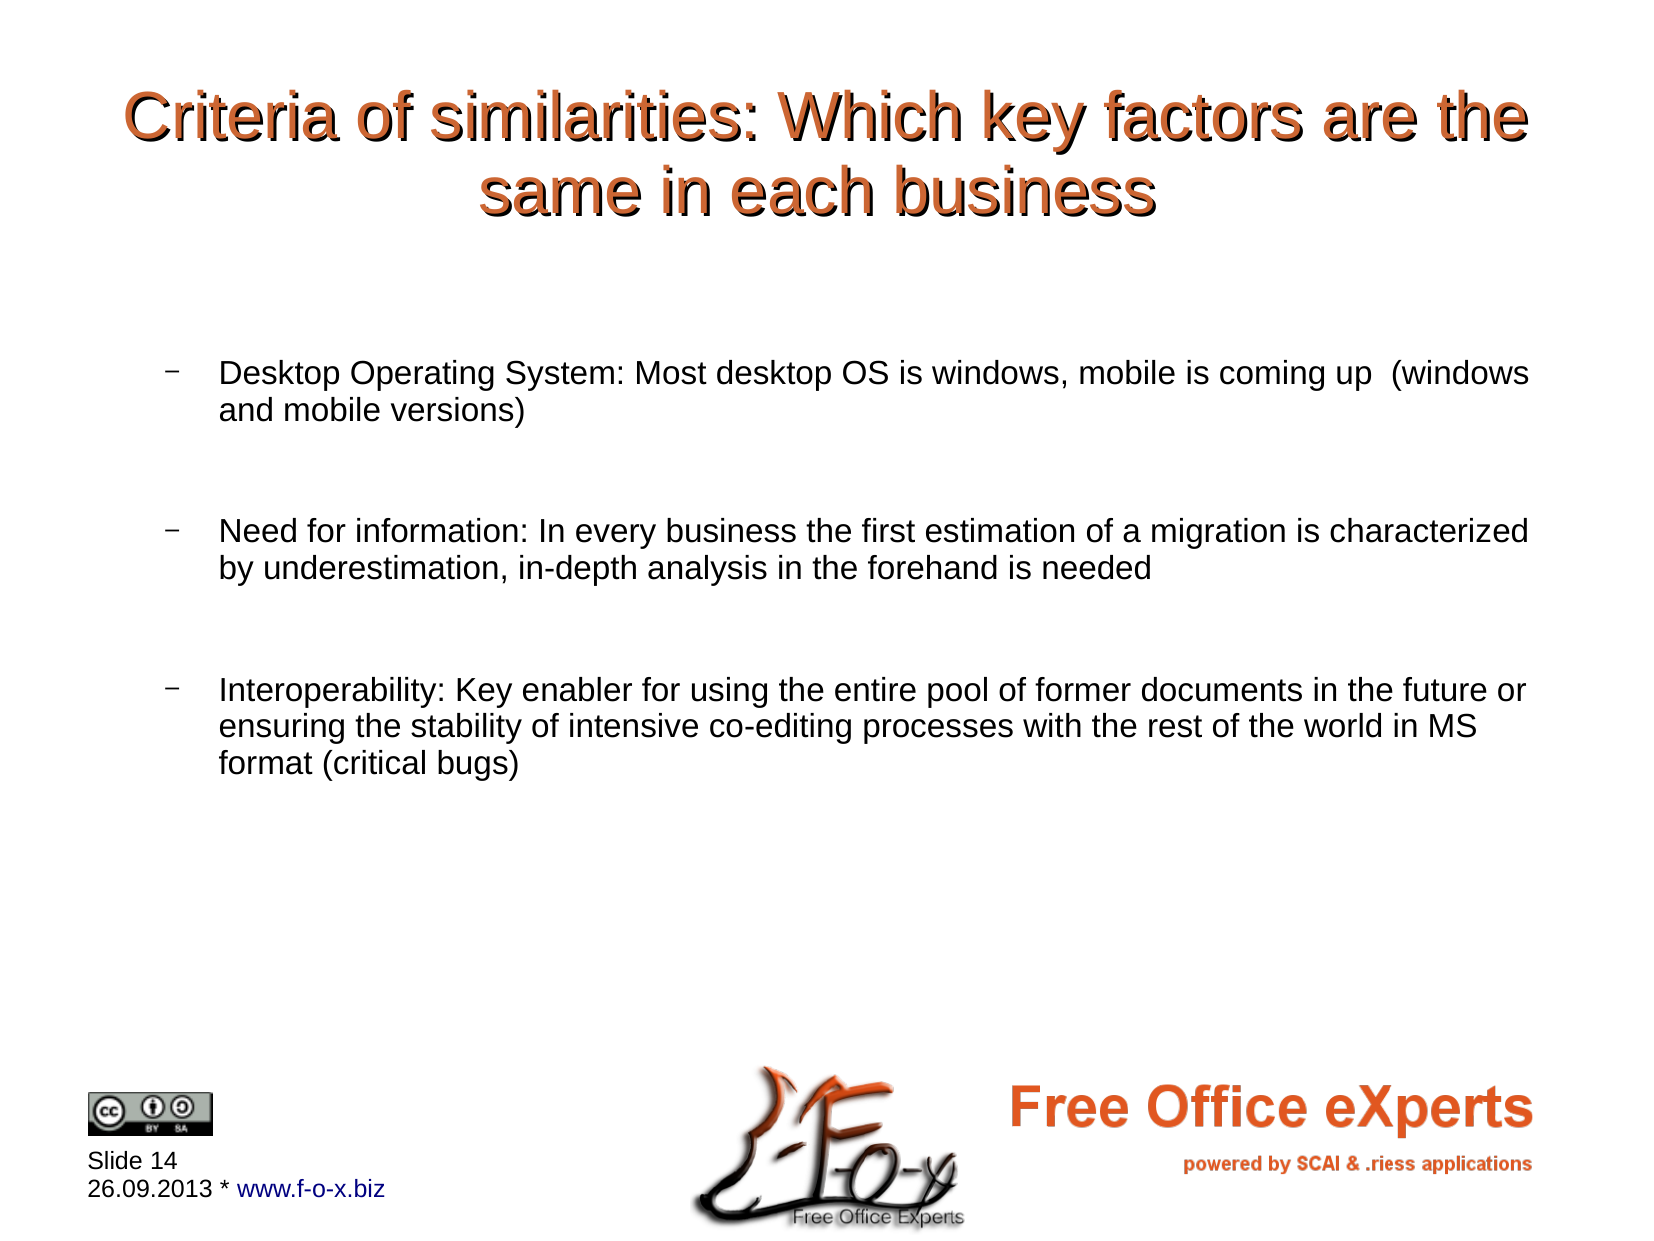

# Criteria of similarities: Which key factors are the same in each business
Desktop Operating System: Most desktop OS is windows, mobile is coming up (windows and mobile versions)
Need for information: In every business the first estimation of a migration is characterized by underestimation, in-depth analysis in the forehand is needed
Interoperability: Key enabler for using the entire pool of former documents in the future or ensuring the stability of intensive co-editing processes with the rest of the world in MS format (critical bugs)